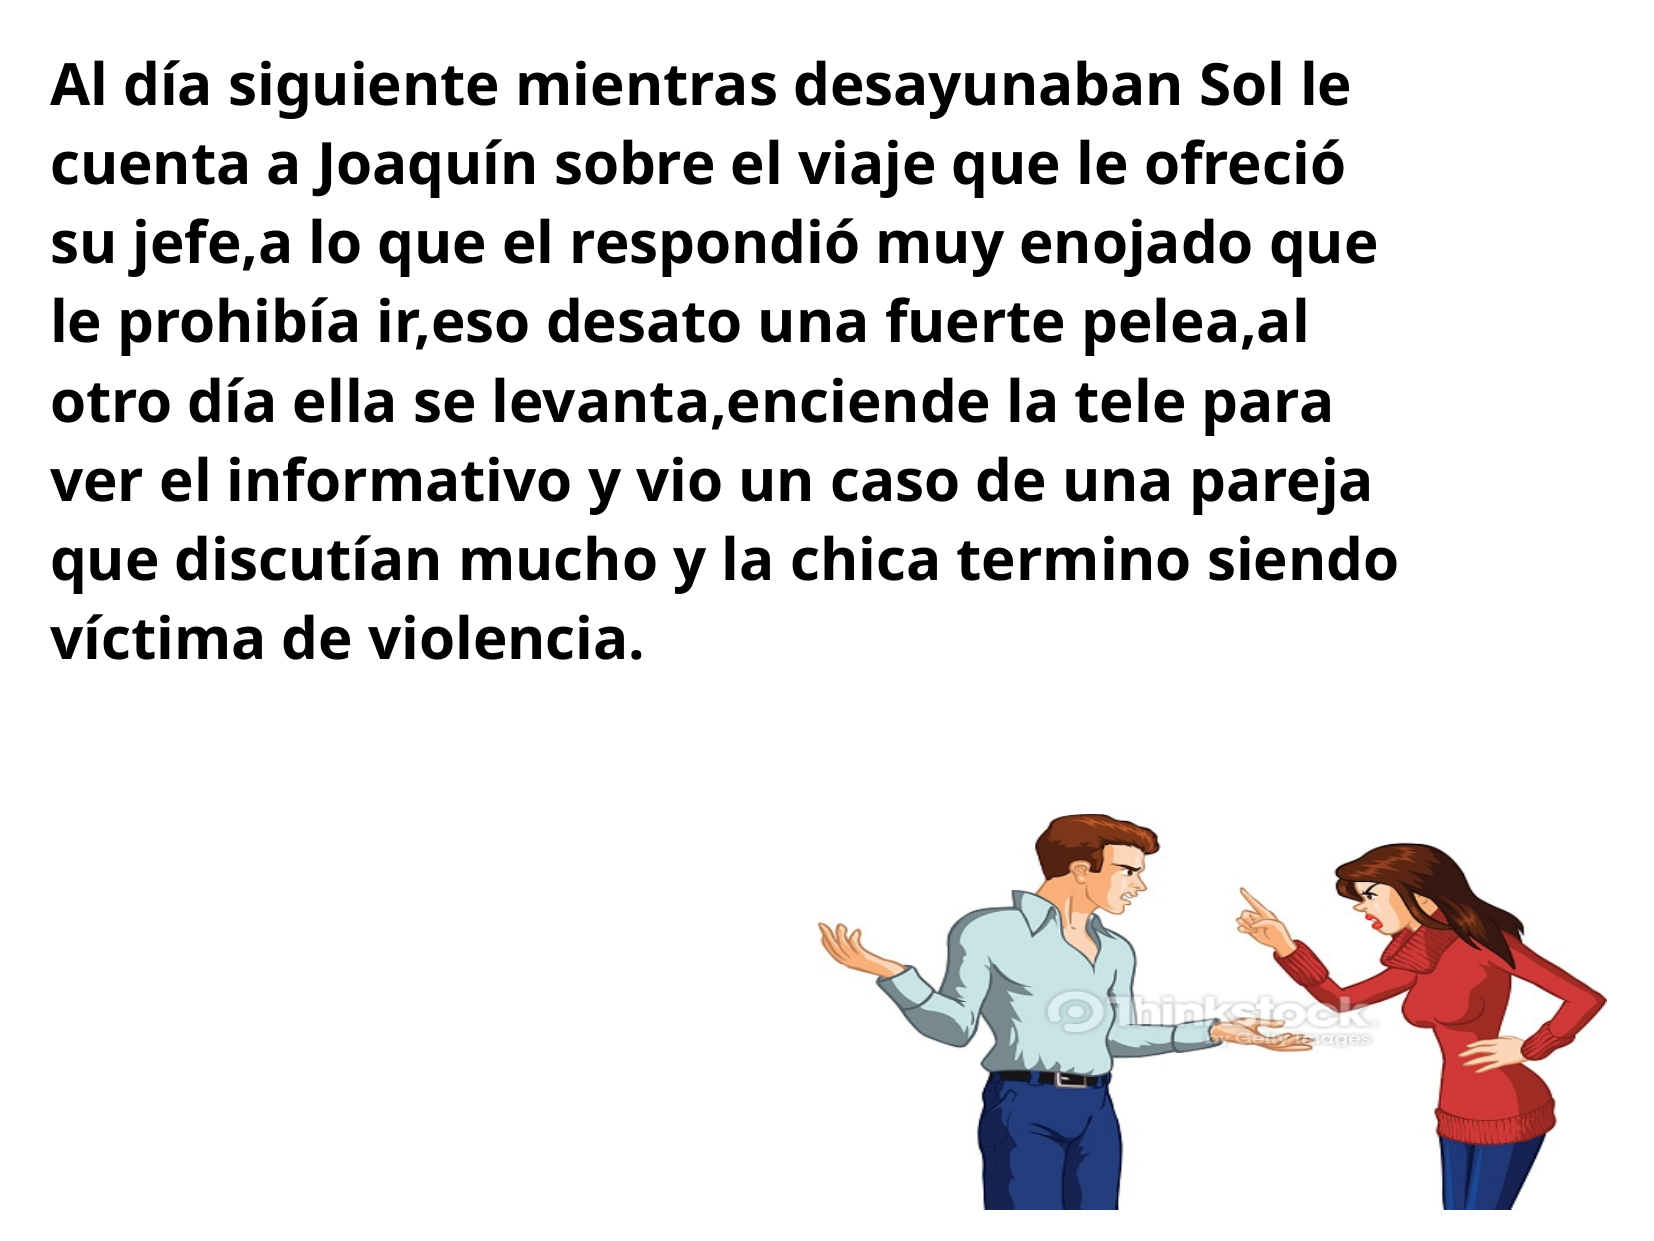

Al día siguiente mientras desayunaban Sol le cuenta a Joaquín sobre el viaje que le ofreció su jefe,a lo que el respondió muy enojado que le prohibía ir,eso desato una fuerte pelea,al otro día ella se levanta,enciende la tele para ver el informativo y vio un caso de una pareja que discutían mucho y la chica termino siendo víctima de violencia.